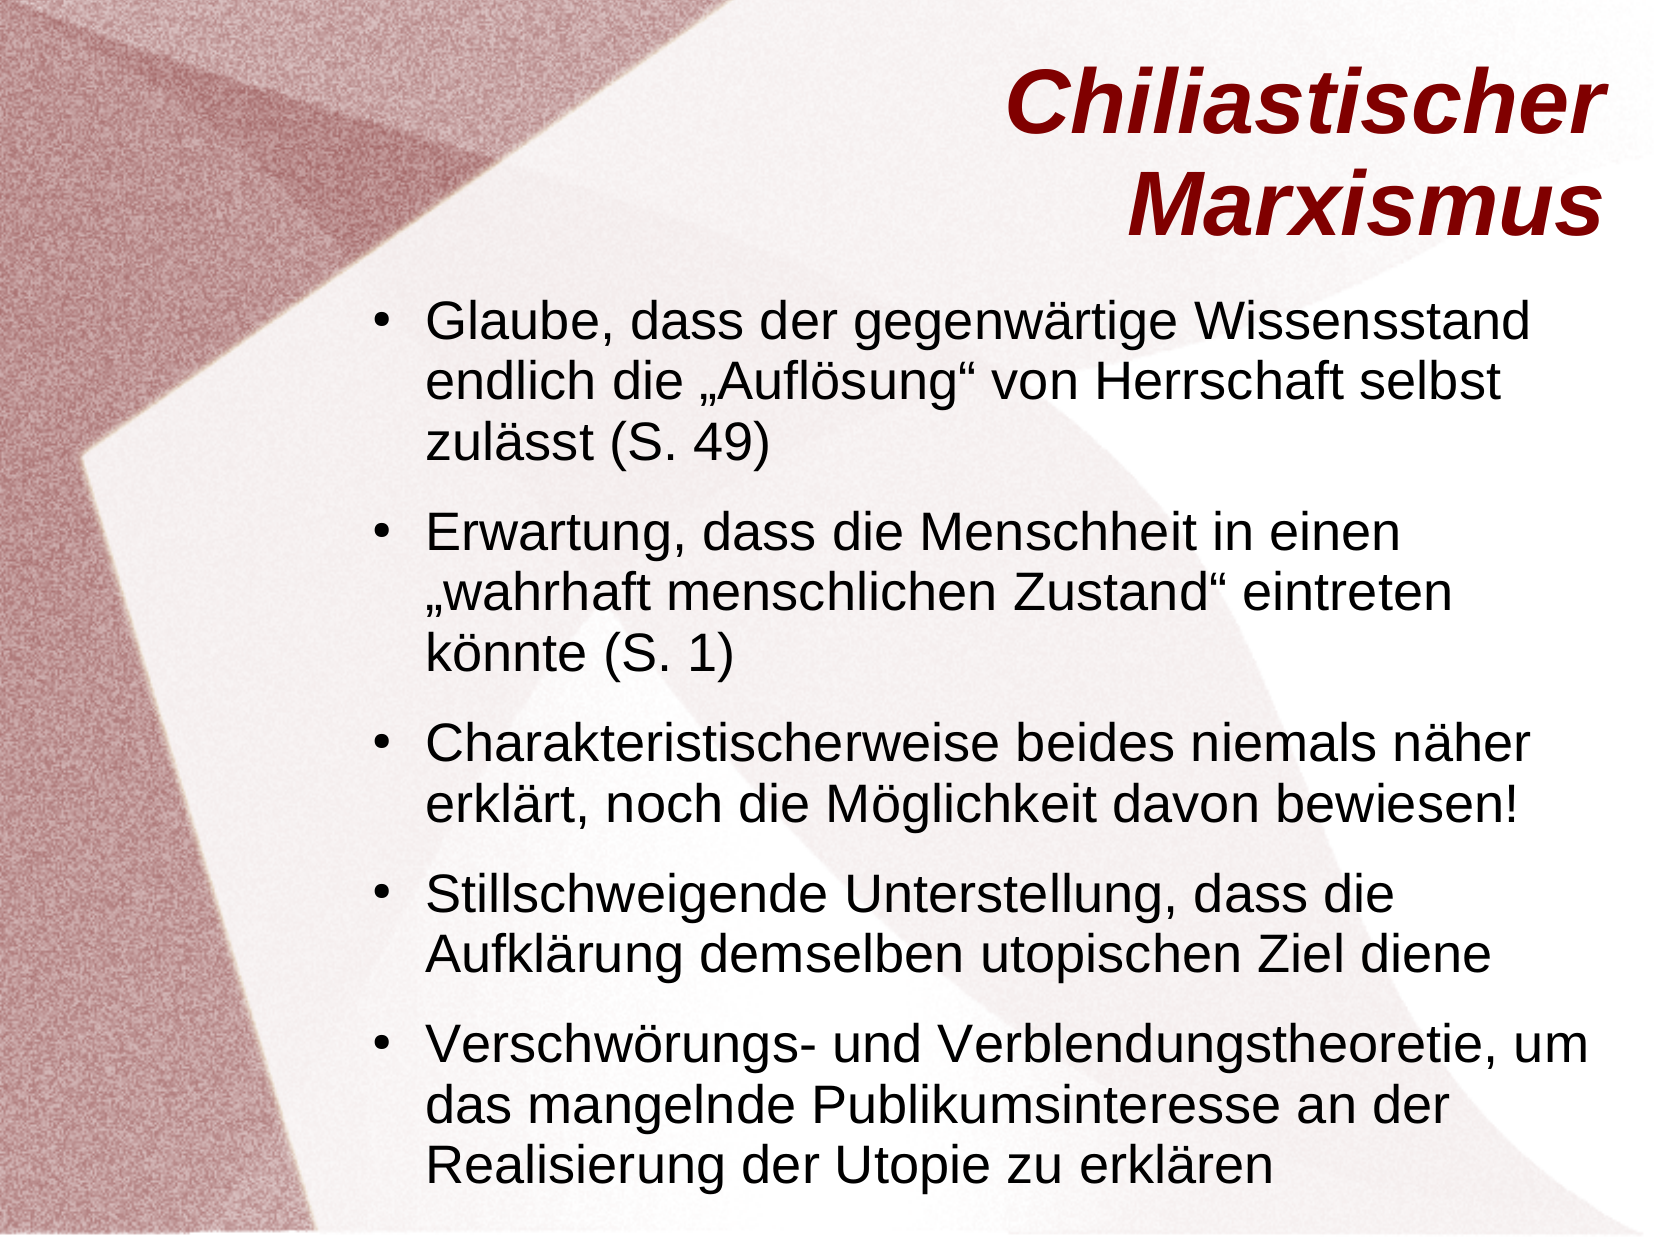

# Chiliastischer Marxismus
Glaube, dass der gegenwärtige Wissensstand endlich die „Auflösung“ von Herrschaft selbst zulässt (S. 49)
Erwartung, dass die Menschheit in einen „wahrhaft menschlichen Zustand“ eintreten könnte (S. 1)
Charakteristischerweise beides niemals näher erklärt, noch die Möglichkeit davon bewiesen!
Stillschweigende Unterstellung, dass die Aufklärung demselben utopischen Ziel diene
Verschwörungs- und Verblendungstheoretie, um das mangelnde Publikumsinteresse an der Realisierung der Utopie zu erklären